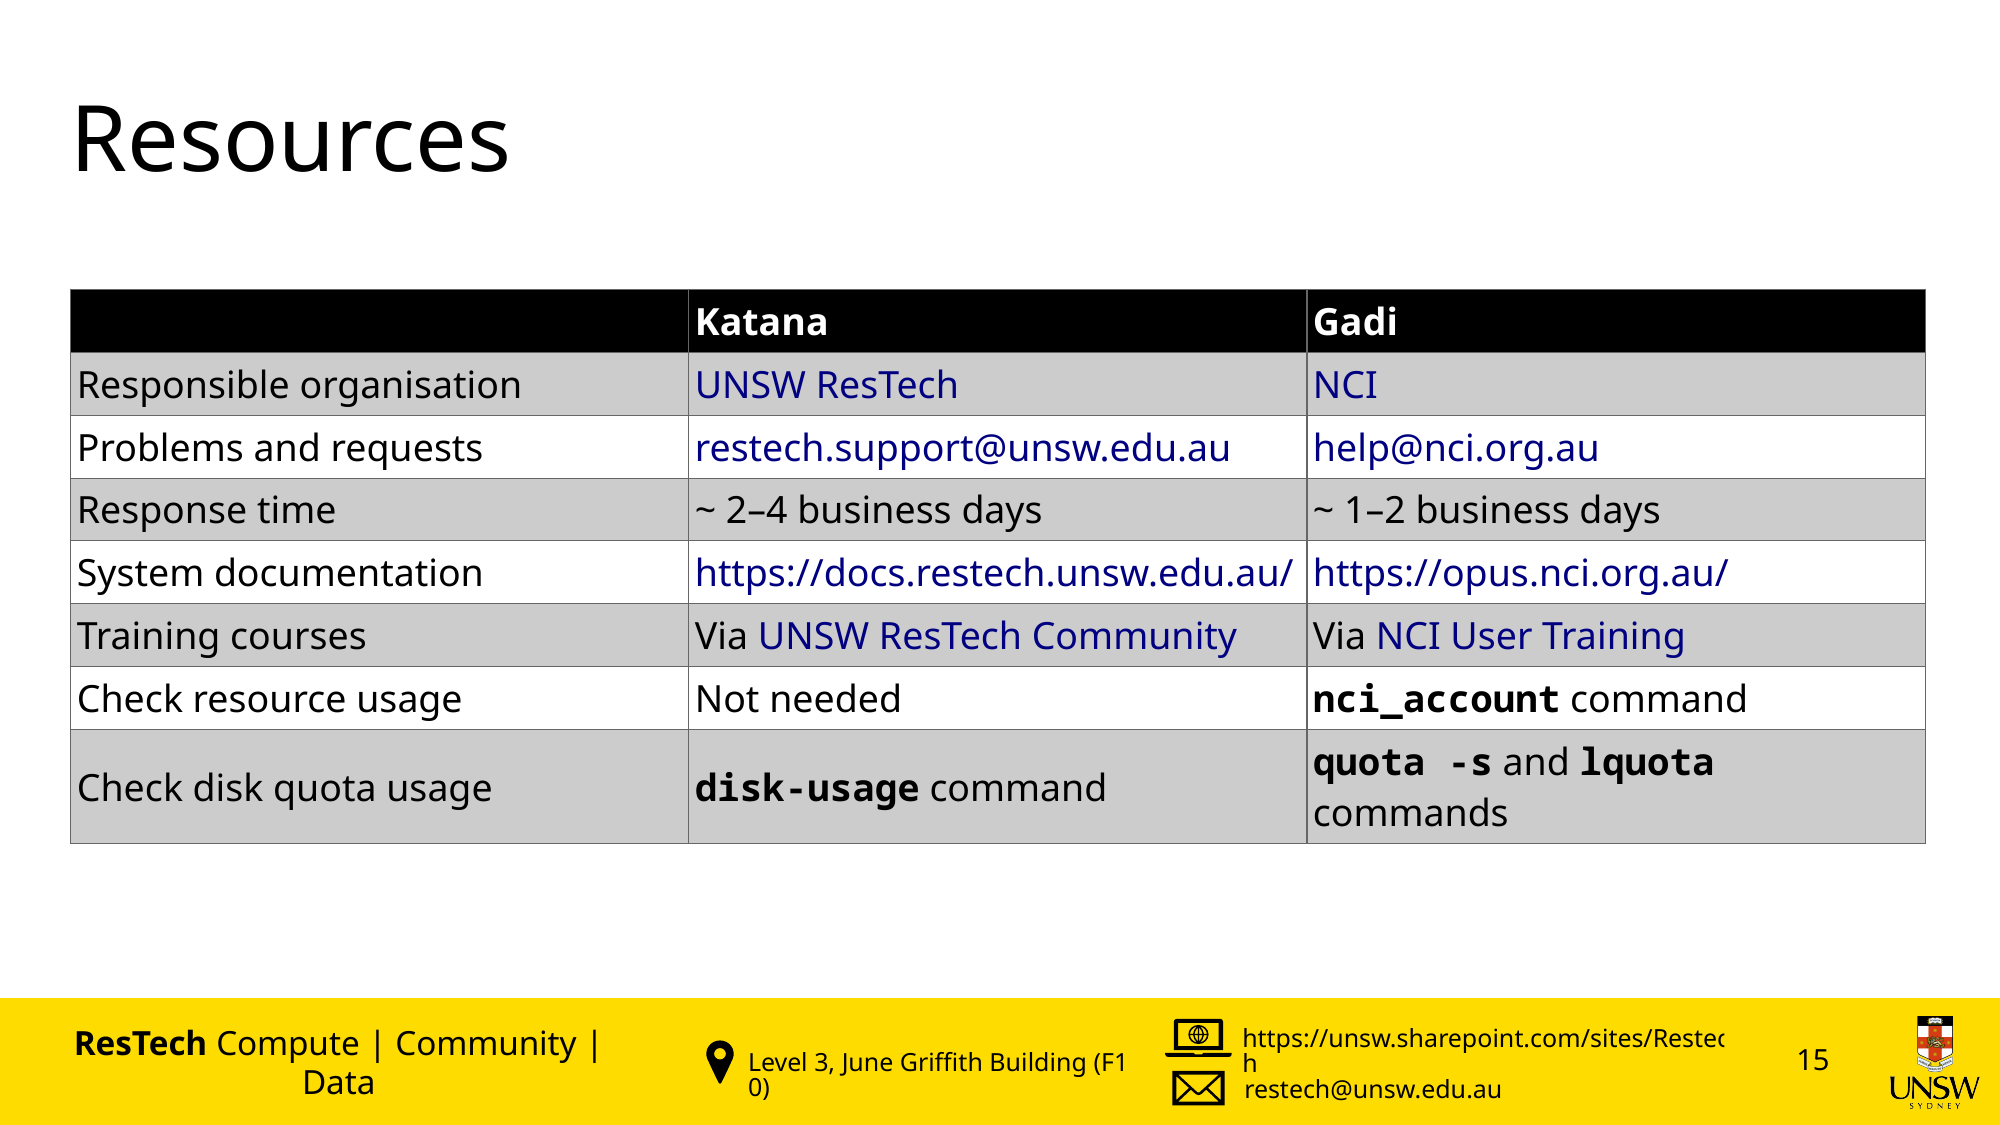

# Resources
| | Katana | Gadi |
| --- | --- | --- |
| Responsible organisation | UNSW ResTech | NCI |
| Problems and requests | restech.support@unsw.edu.au | help@nci.org.au |
| Response time | ~ 2–4 business days | ~ 1–2 business days |
| System documentation | https://docs.restech.unsw.edu.au/ | https://opus.nci.org.au/ |
| Training courses | Via UNSW ResTech Community | Via NCI User Training |
| Check resource usage | Not needed | nci\_account command |
| Check disk quota usage | disk-usage command | quota -s and lquota commands |